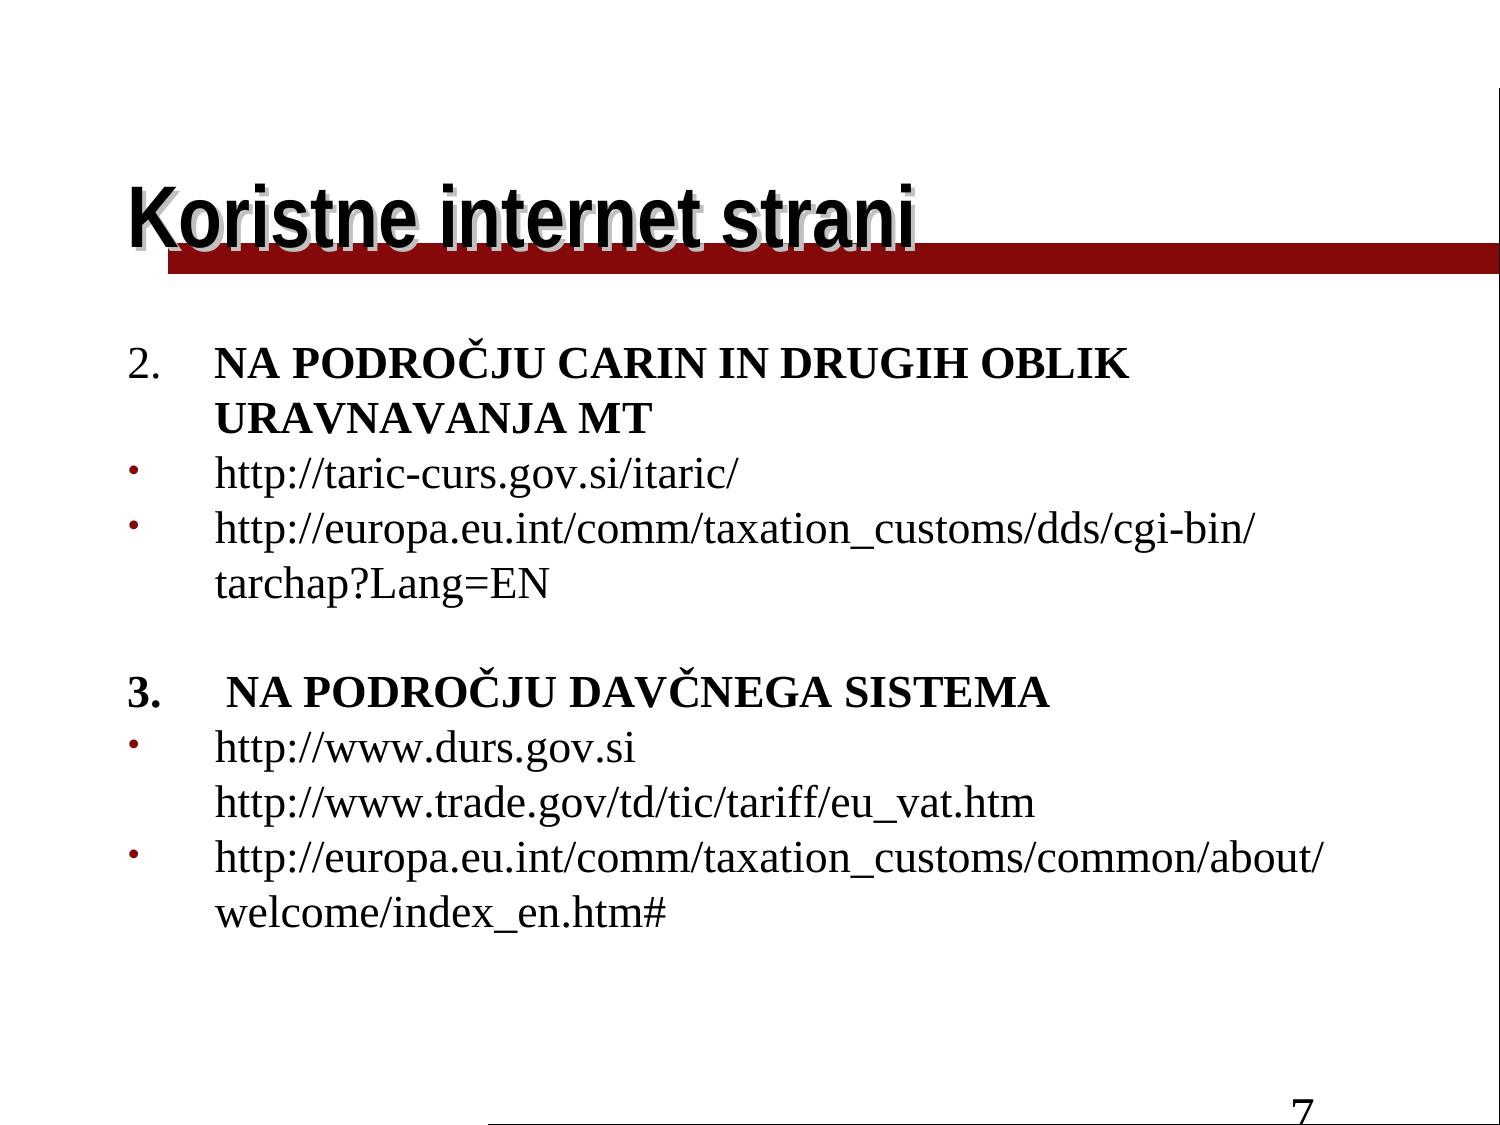

# Koristne internet strani
2.	NA PODROČJU CARIN IN DRUGIH OBLIK URAVNAVANJA MT
http://taric-curs.gov.si/itaric/
http://europa.eu.int/comm/taxation_customs/dds/cgi-bin/tarchap?Lang=EN
3.	 NA PODROČJU DAVČNEGA SISTEMA
http://www.durs.gov.si http://www.trade.gov/td/tic/tariff/eu_vat.htm
http://europa.eu.int/comm/taxation_customs/common/about/welcome/index_en.htm#
7